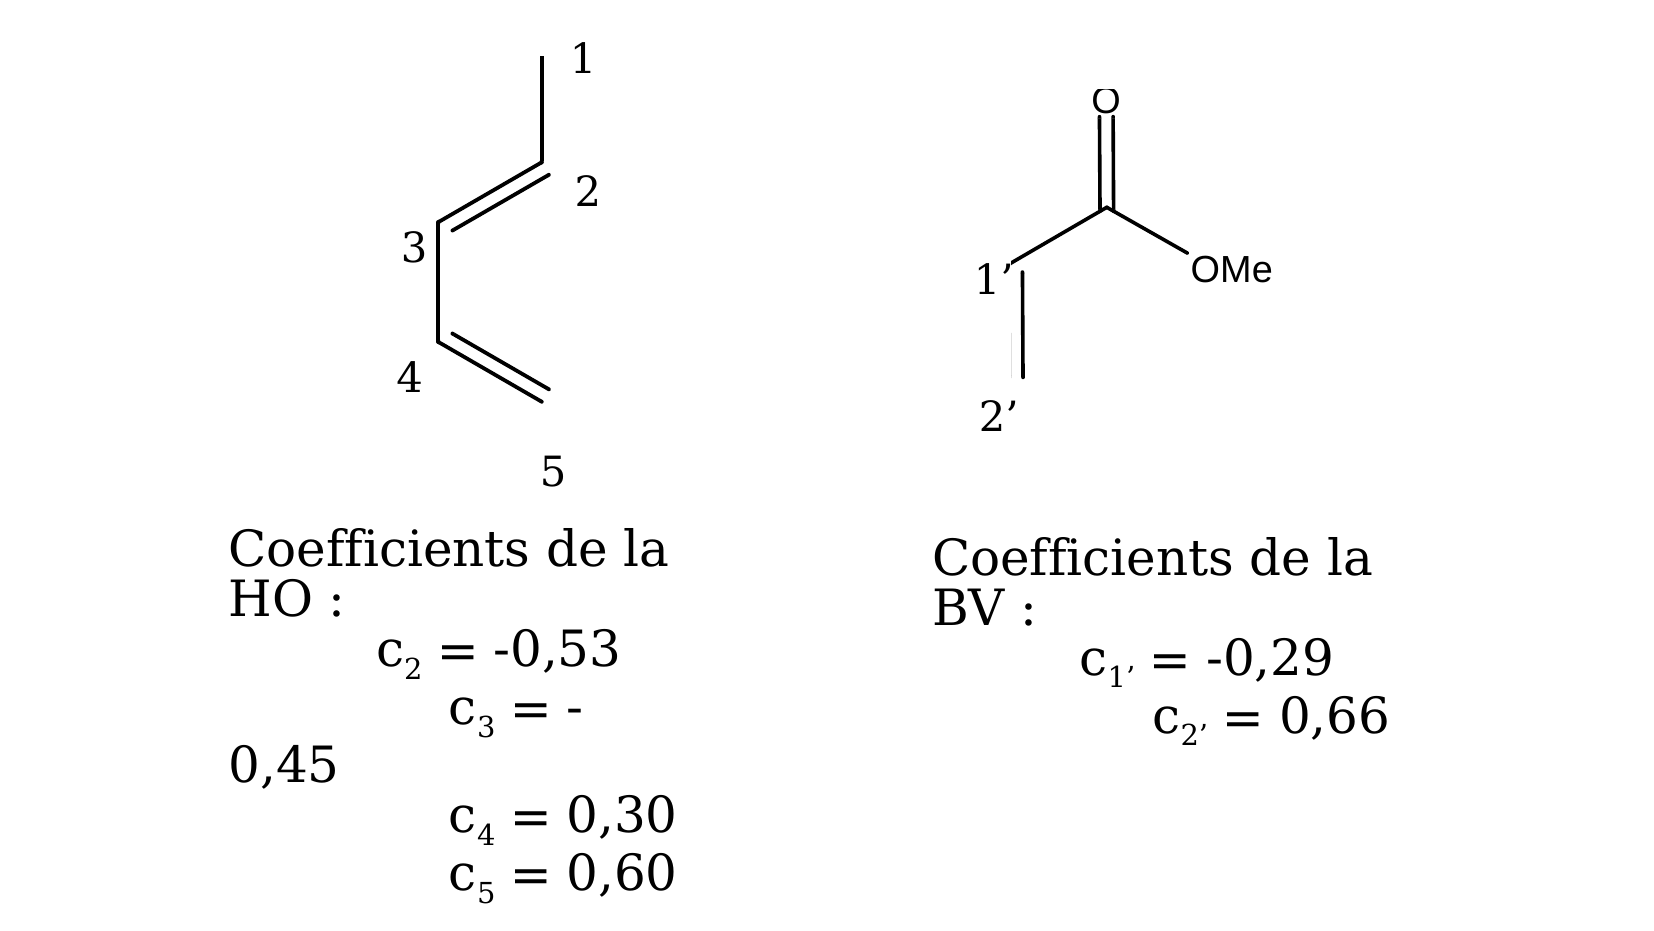

1
2
3
1’
4
2’
5
Coefficients de la HO :
		c2 = -0,53
 c3 = -0,45
 c4 = 0,30
 c5 = 0,60
Coefficients de la BV :
		c1’ = -0,29
 c2’ = 0,66